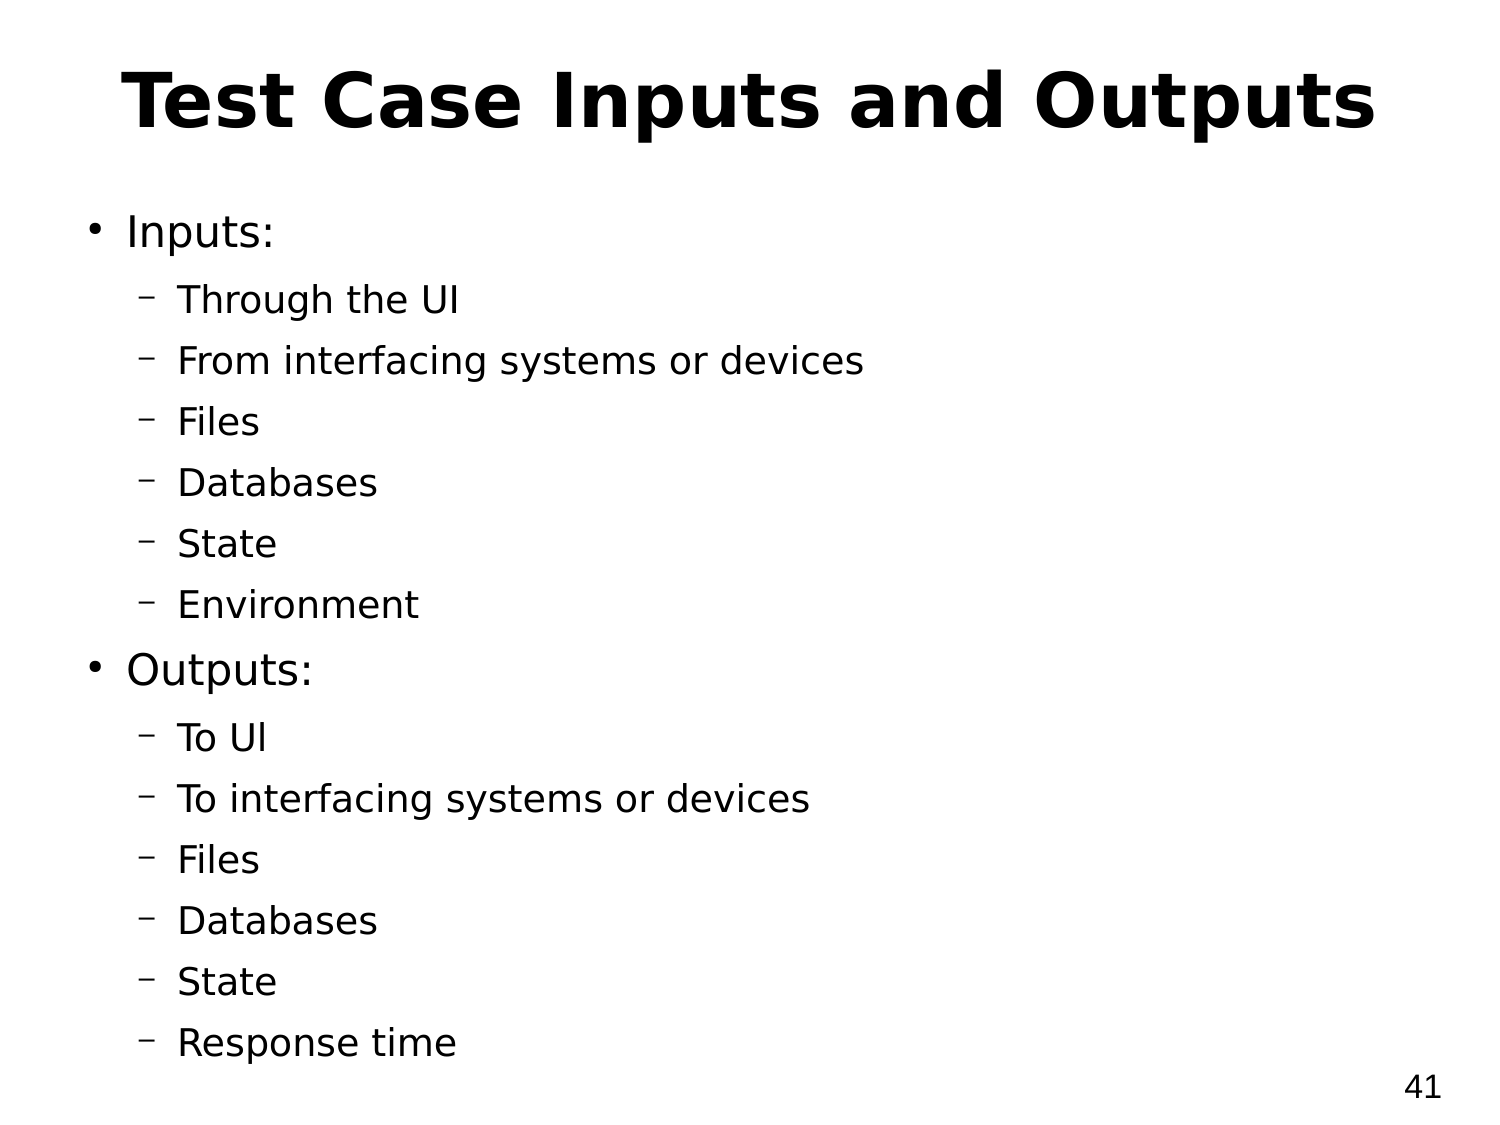

# Test Case Inputs and Outputs
Inputs:
Through the UI
From interfacing systems or devices
Files
Databases
State
Environment
Outputs:
To Ul
To interfacing systems or devices
Files
Databases
State
Response time